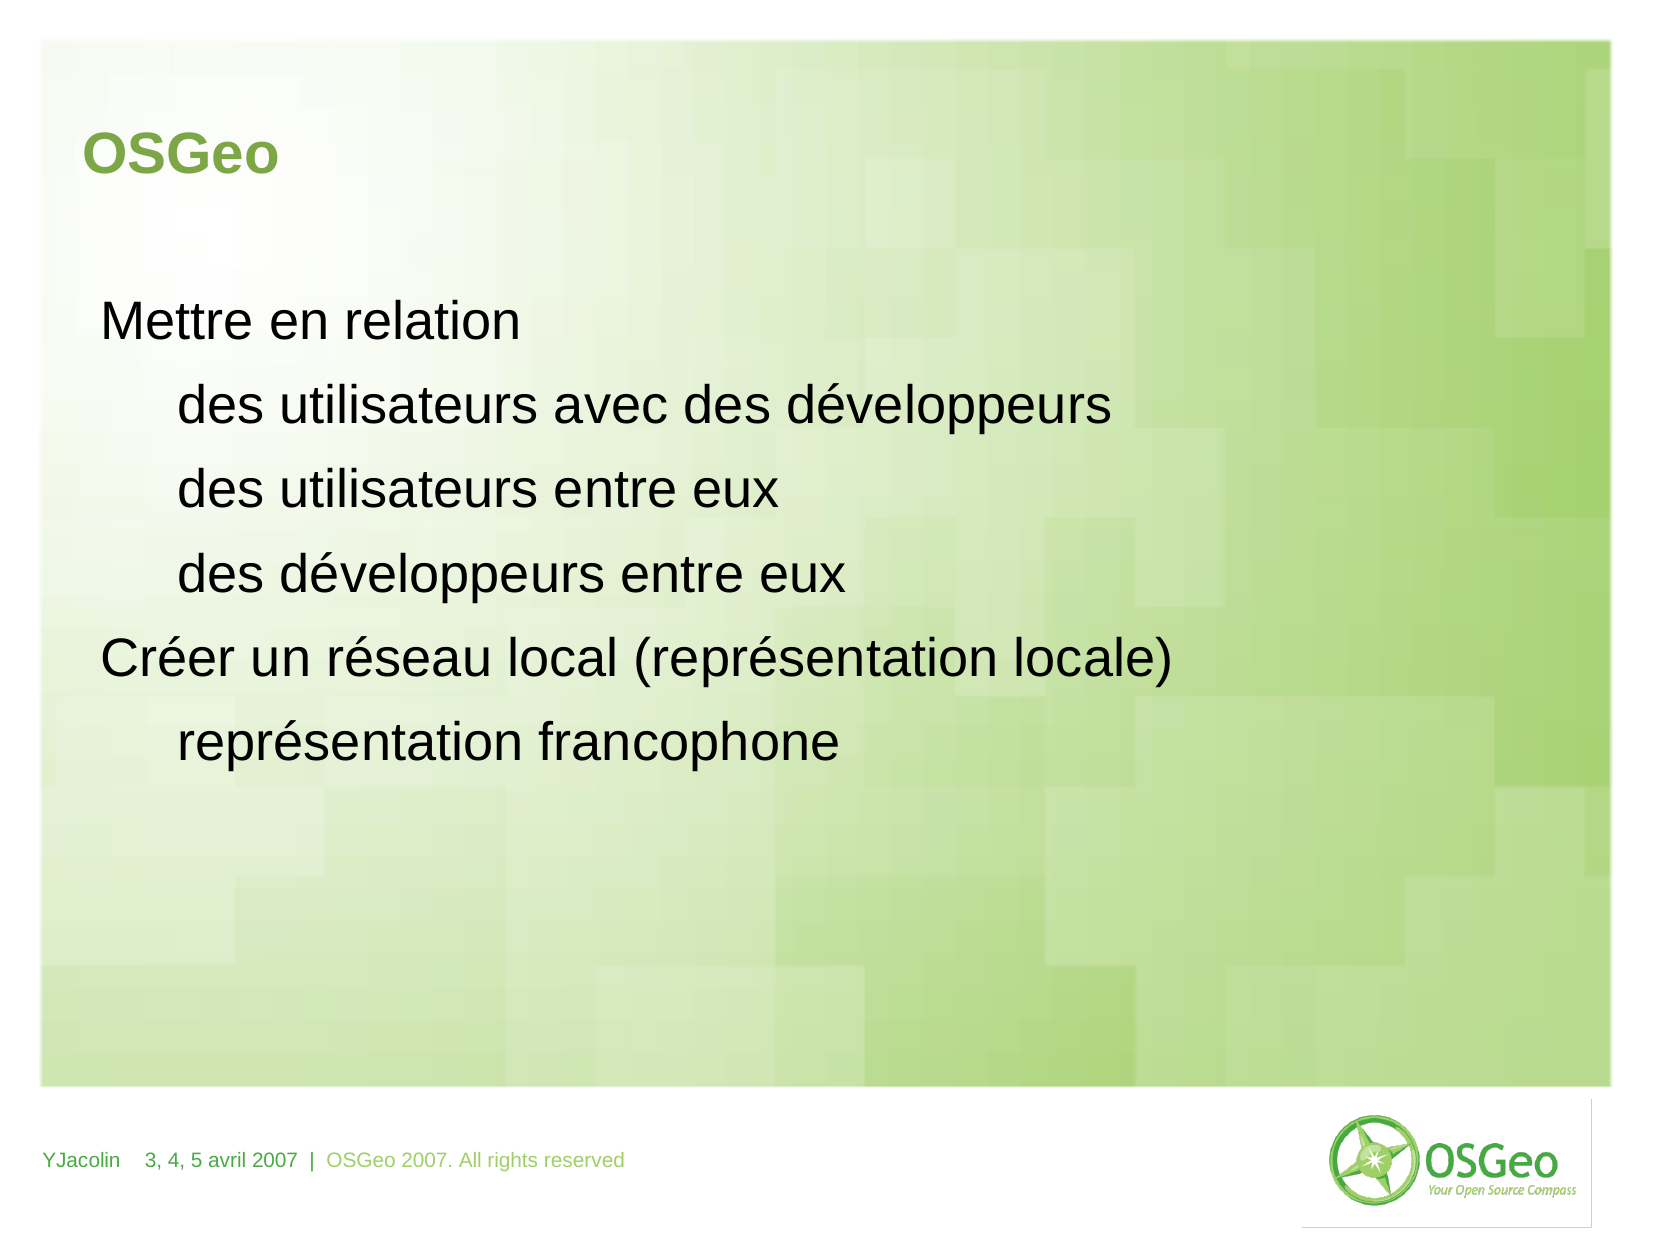

# OSGeo
Mettre en relation
des utilisateurs avec des développeurs
des utilisateurs entre eux
des développeurs entre eux
Créer un réseau local (représentation locale)
représentation francophone